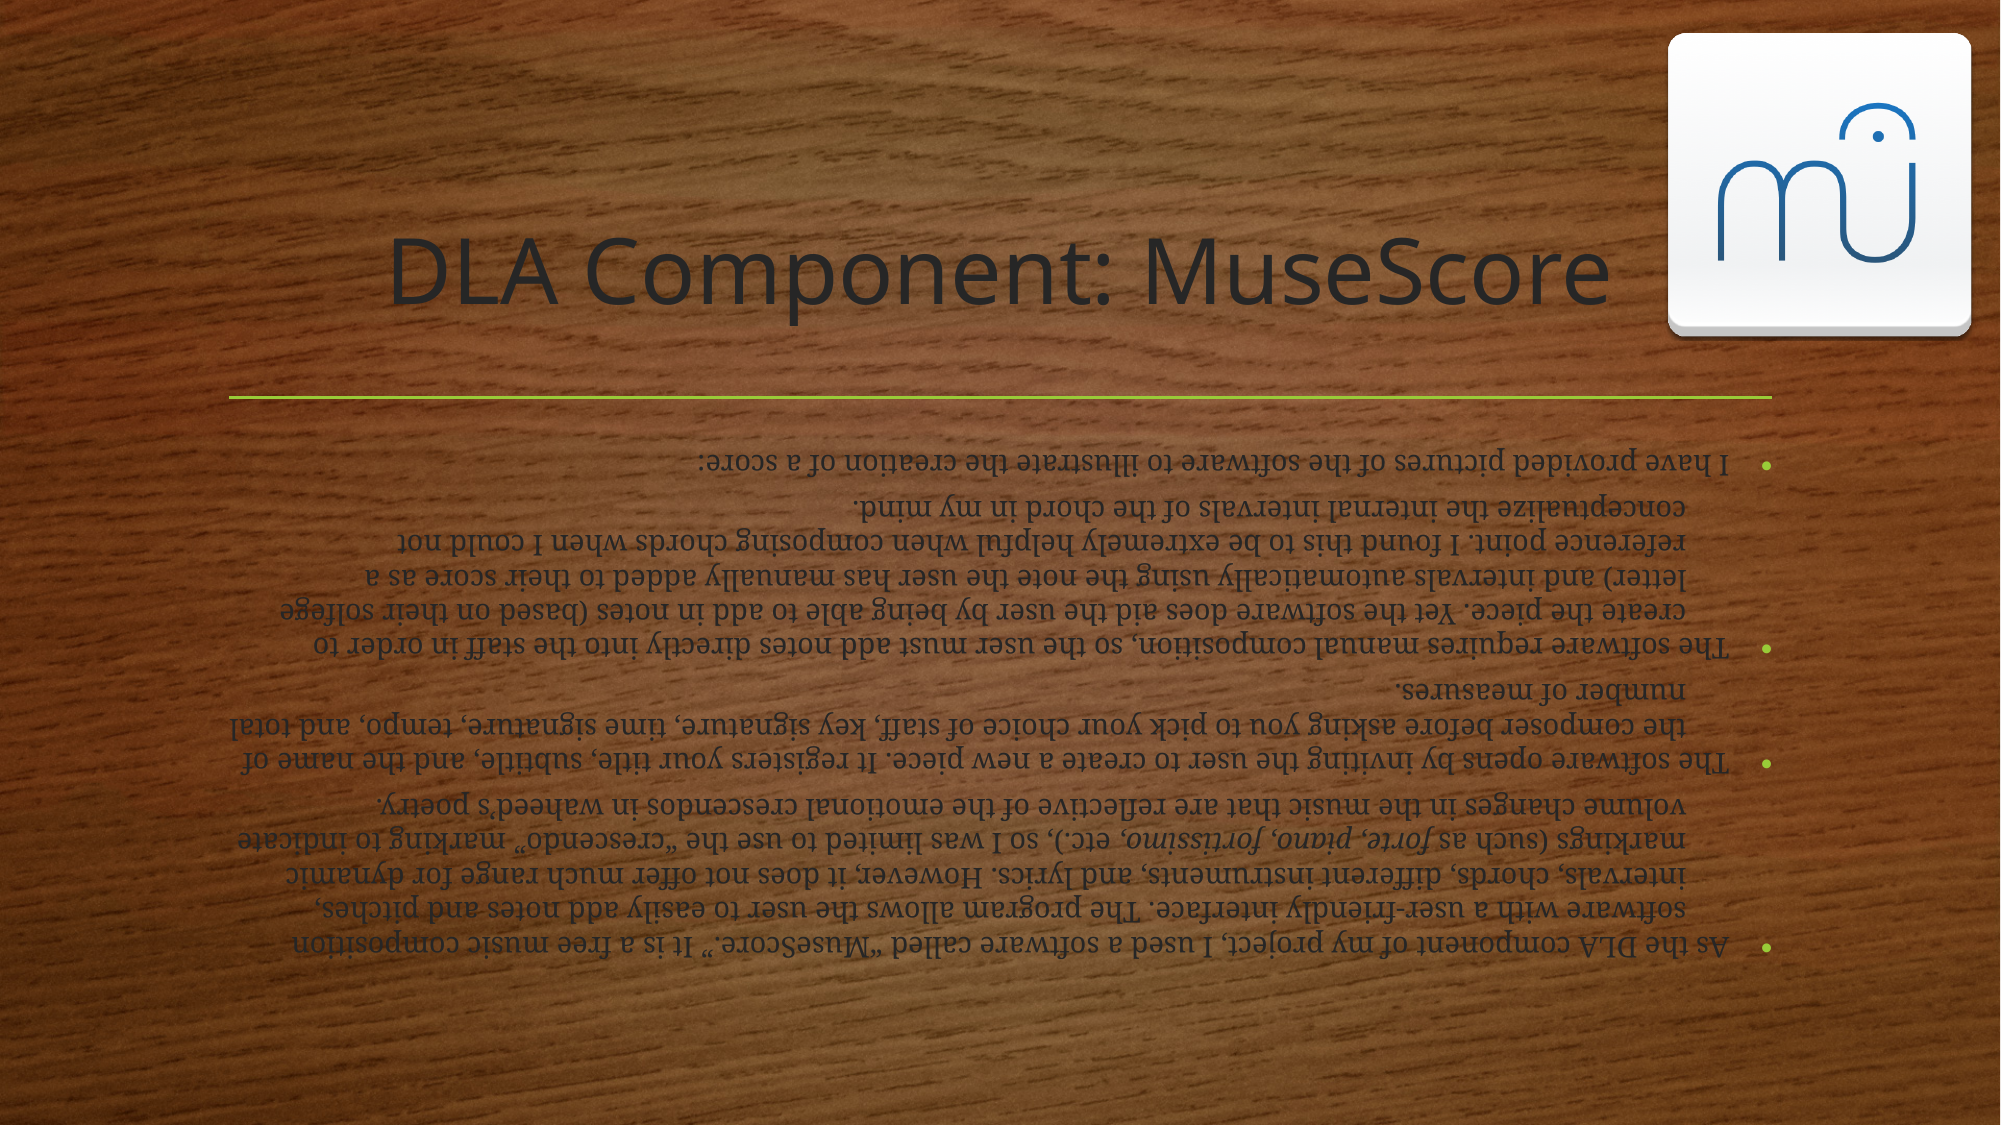

# DLA Component: MuseScore
As the DLA component of my project, I used a software called “MuseScore.” It is a free music composition software with a user-friendly interface. The program allows the user to easily add notes and pitches, intervals, chords, different instruments, and lyrics. However, it does not offer much range for dynamic markings (such as forte, piano, fortissimo, etc.), so I was limited to use the “crescendo” marking to indicate volume changes in the music that are reflective of the emotional crescendos in waheed’s poetry.
The software opens by inviting the user to create a new piece. It registers your title, subtitle, and the name of the composer before asking you to pick your choice of staff, key signature, time signature, tempo, and total number of measures.
The software requires manual composition, so the user must add notes directly into the staff in order to create the piece. Yet the software does aid the user by being able to add in notes (based on their solfege letter) and intervals automatically using the note the user has manually added to their score as a reference point. I found this to be extremely helpful when composing chords when I could not conceptualize the internal intervals of the chord in my mind.
I have provided pictures of the software to illustrate the creation of a score: